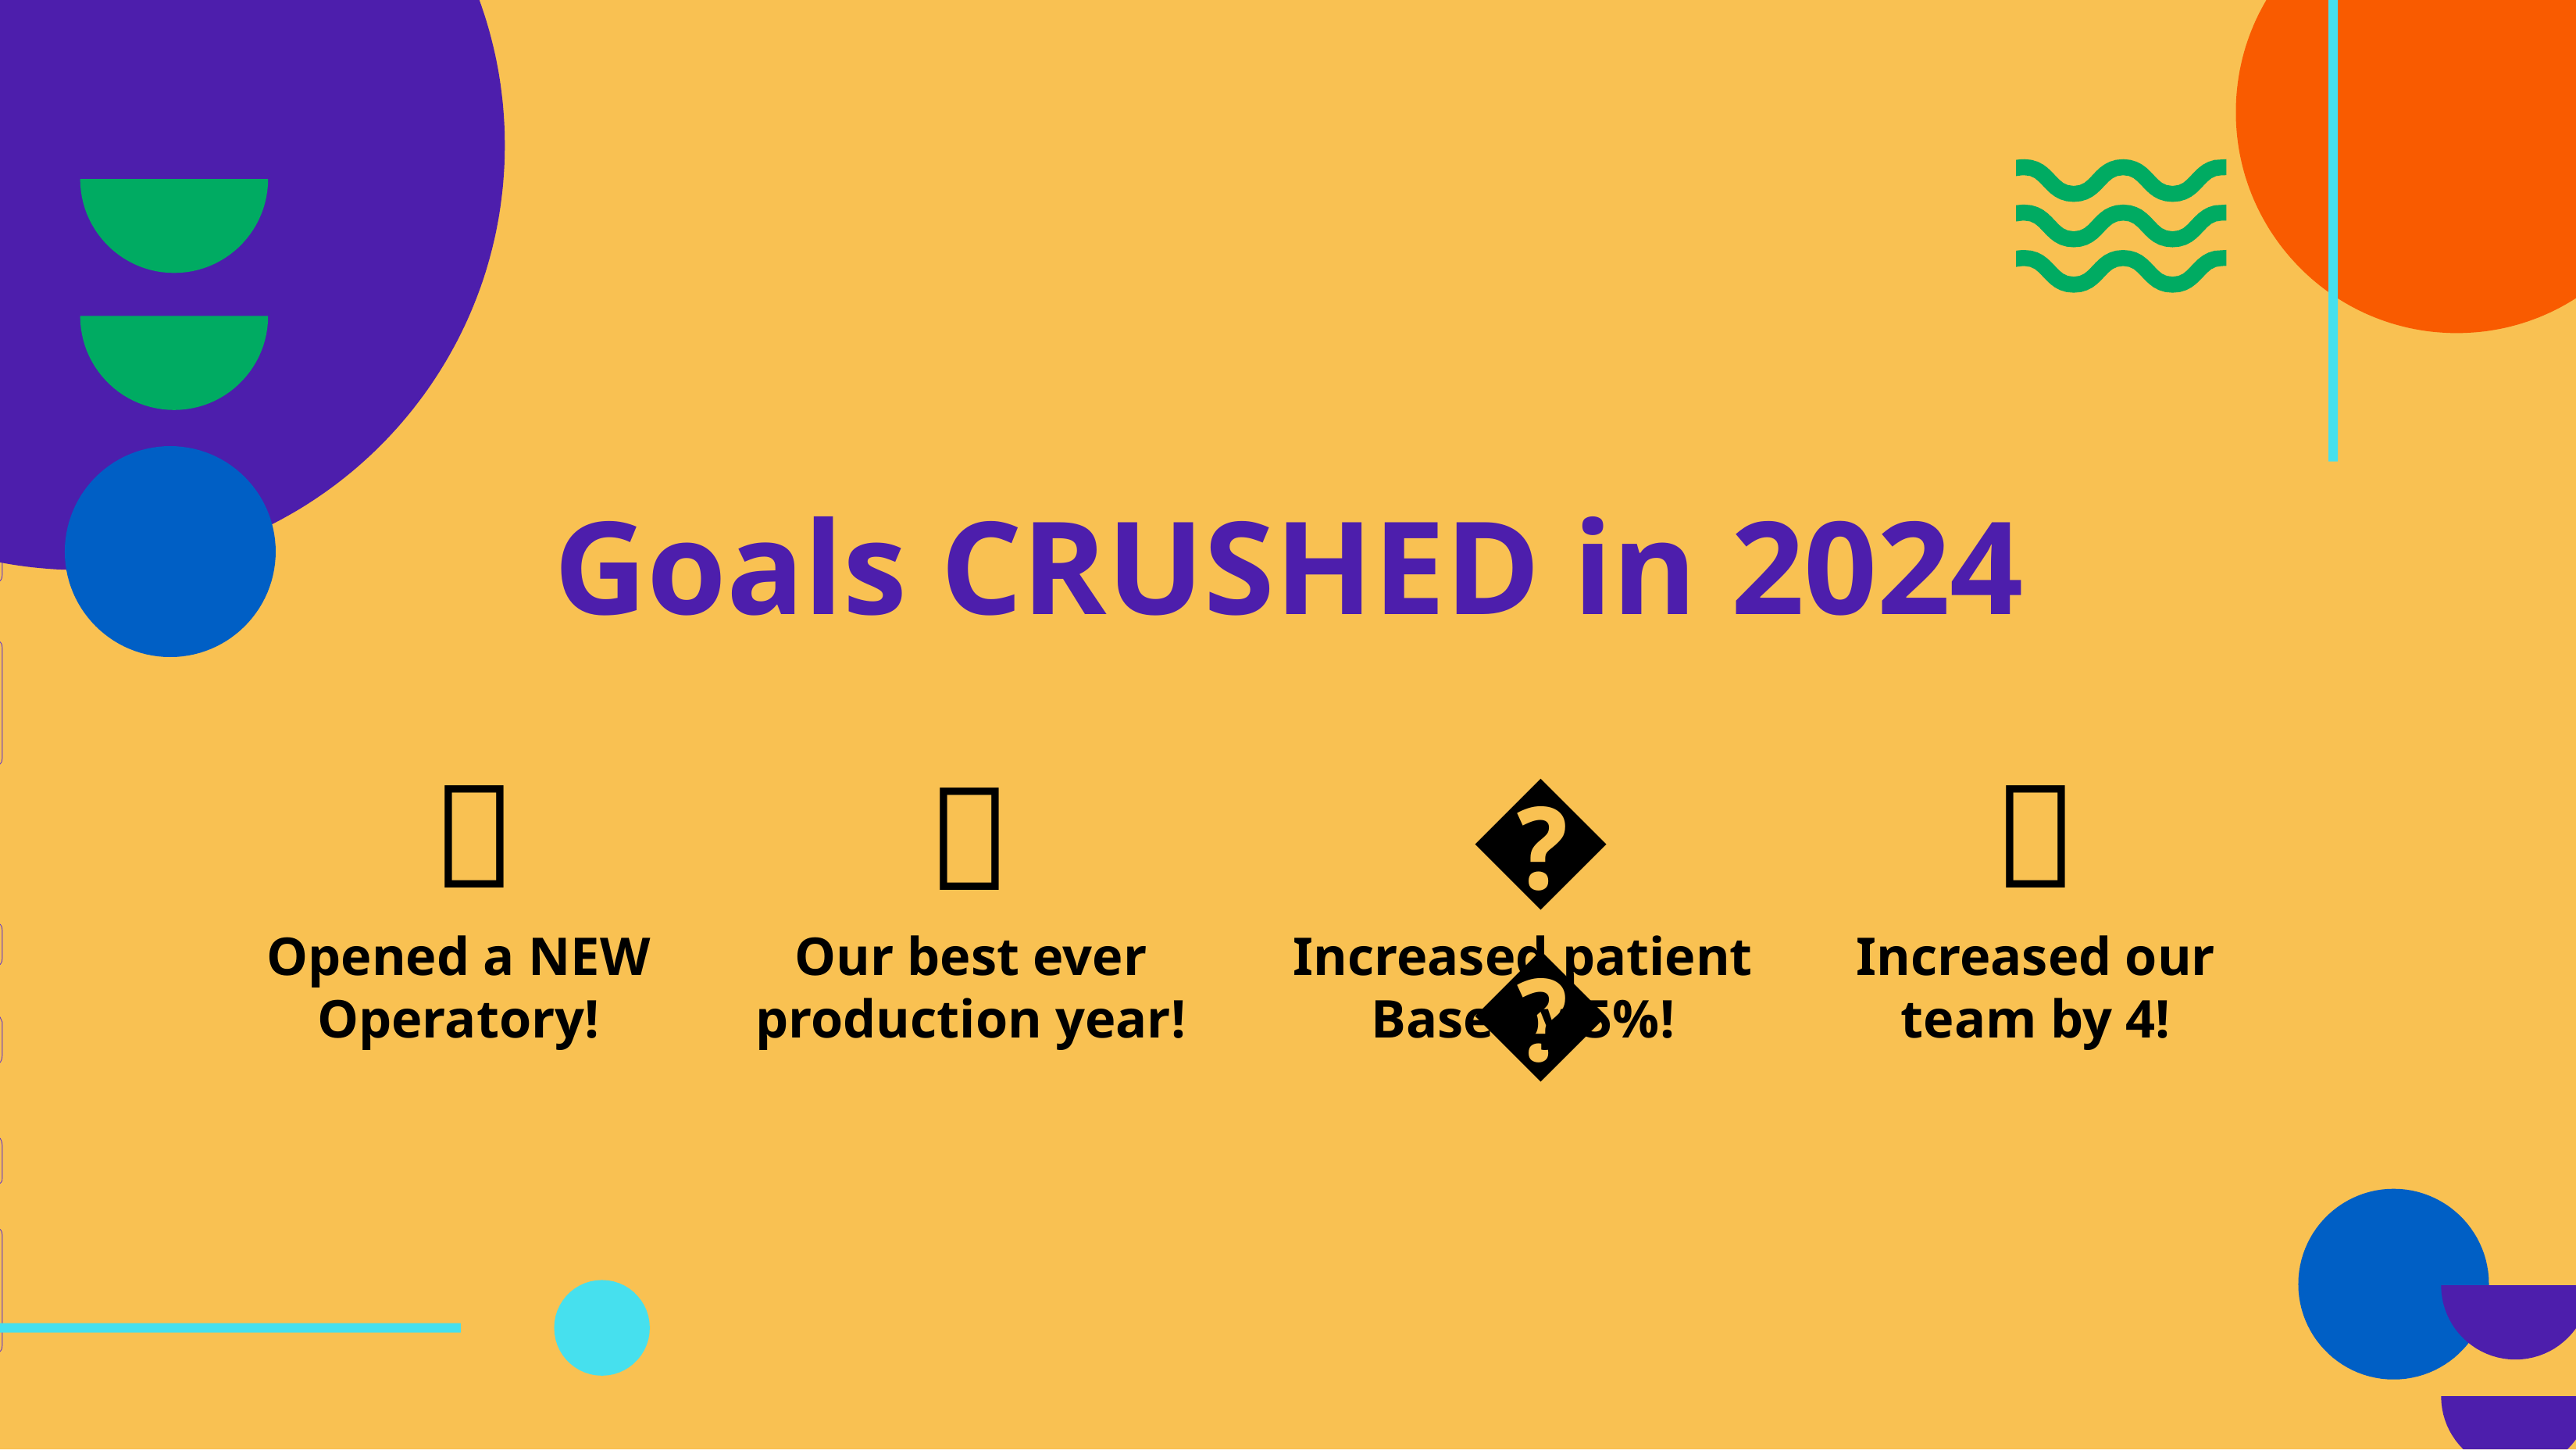

# Goals CRUSHED in 2024
🏆
💪
🎉
🎊
Opened a NEW
Operatory!
Our best ever
production year!
Increased patient
Base by 5%!
Increased our
team by 4!